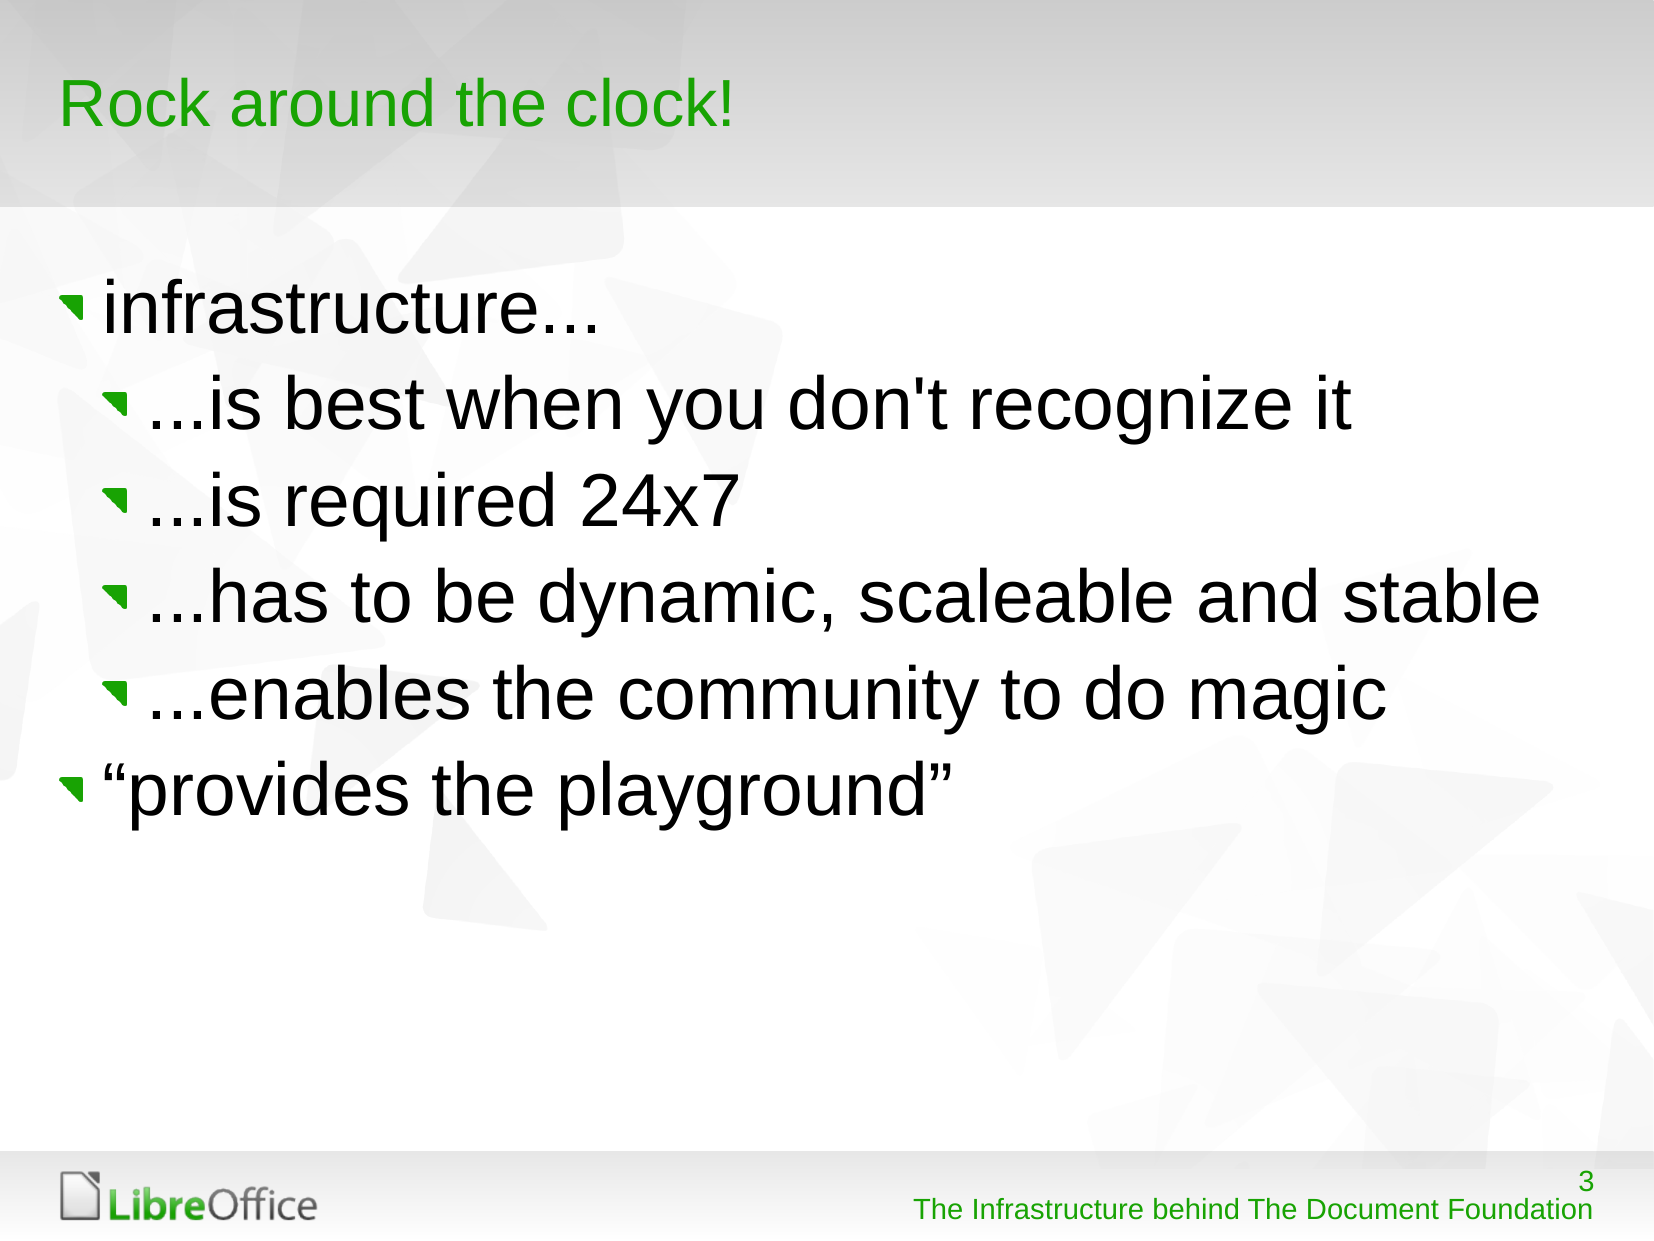

# Rock around the clock!
infrastructure...
...is best when you don't recognize it
...is required 24x7
...has to be dynamic, scaleable and stable
...enables the community to do magic
“provides the playground”
3
The Infrastructure behind The Document Foundation